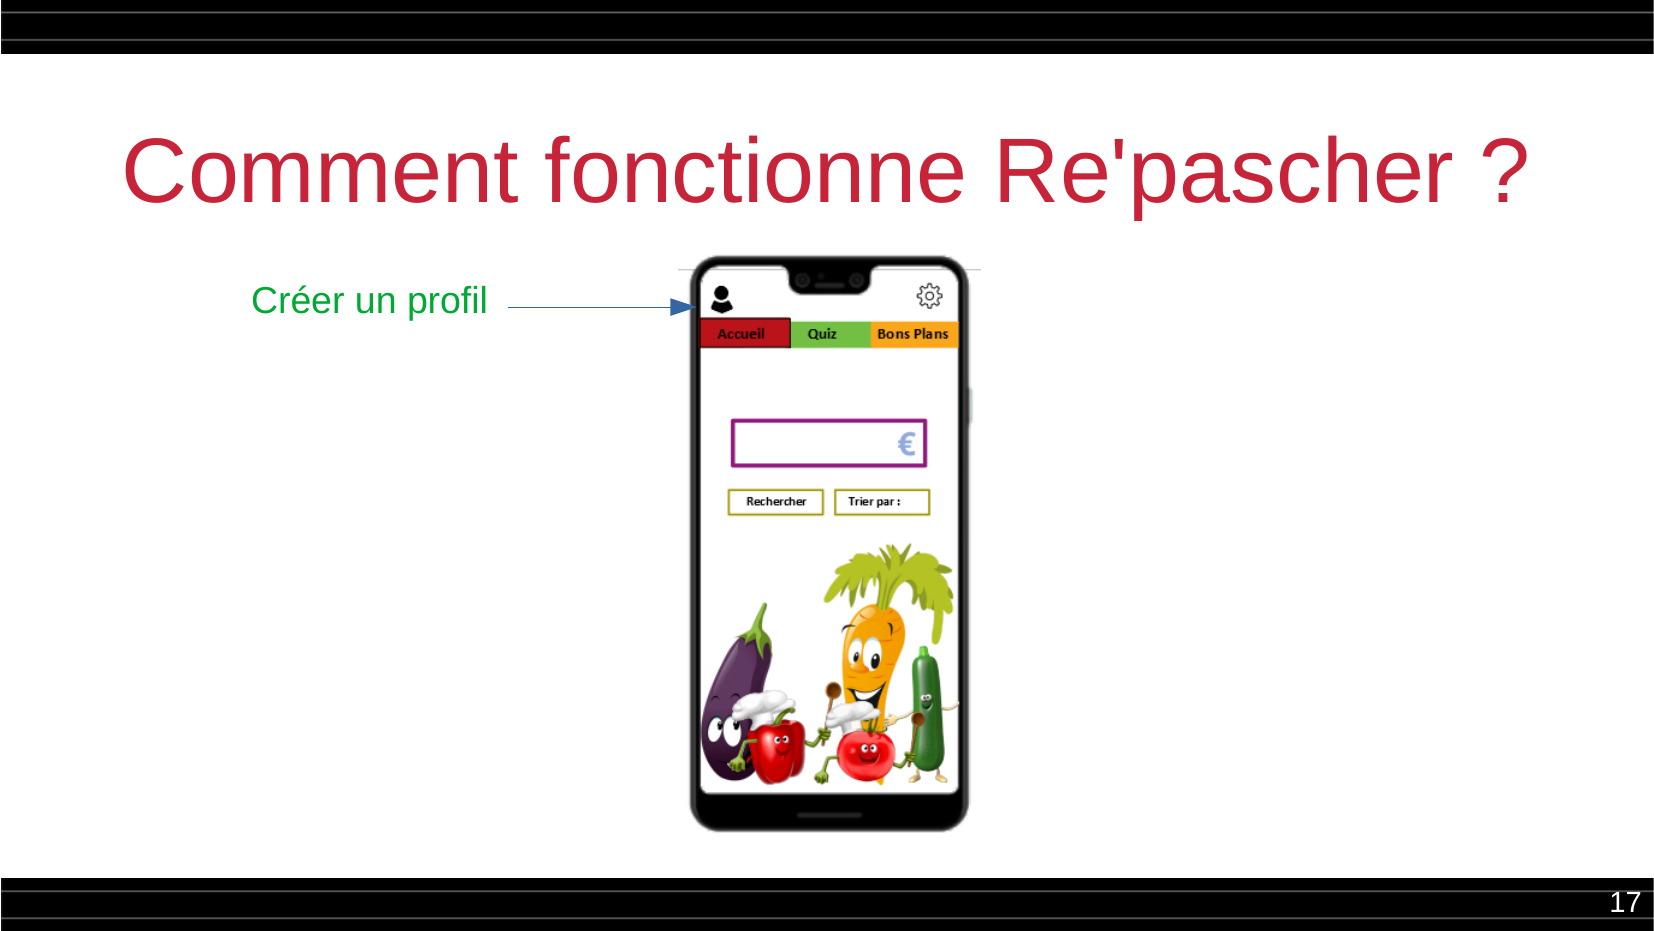

# Comment fonctionne Re'pascher ?
Créer un profil